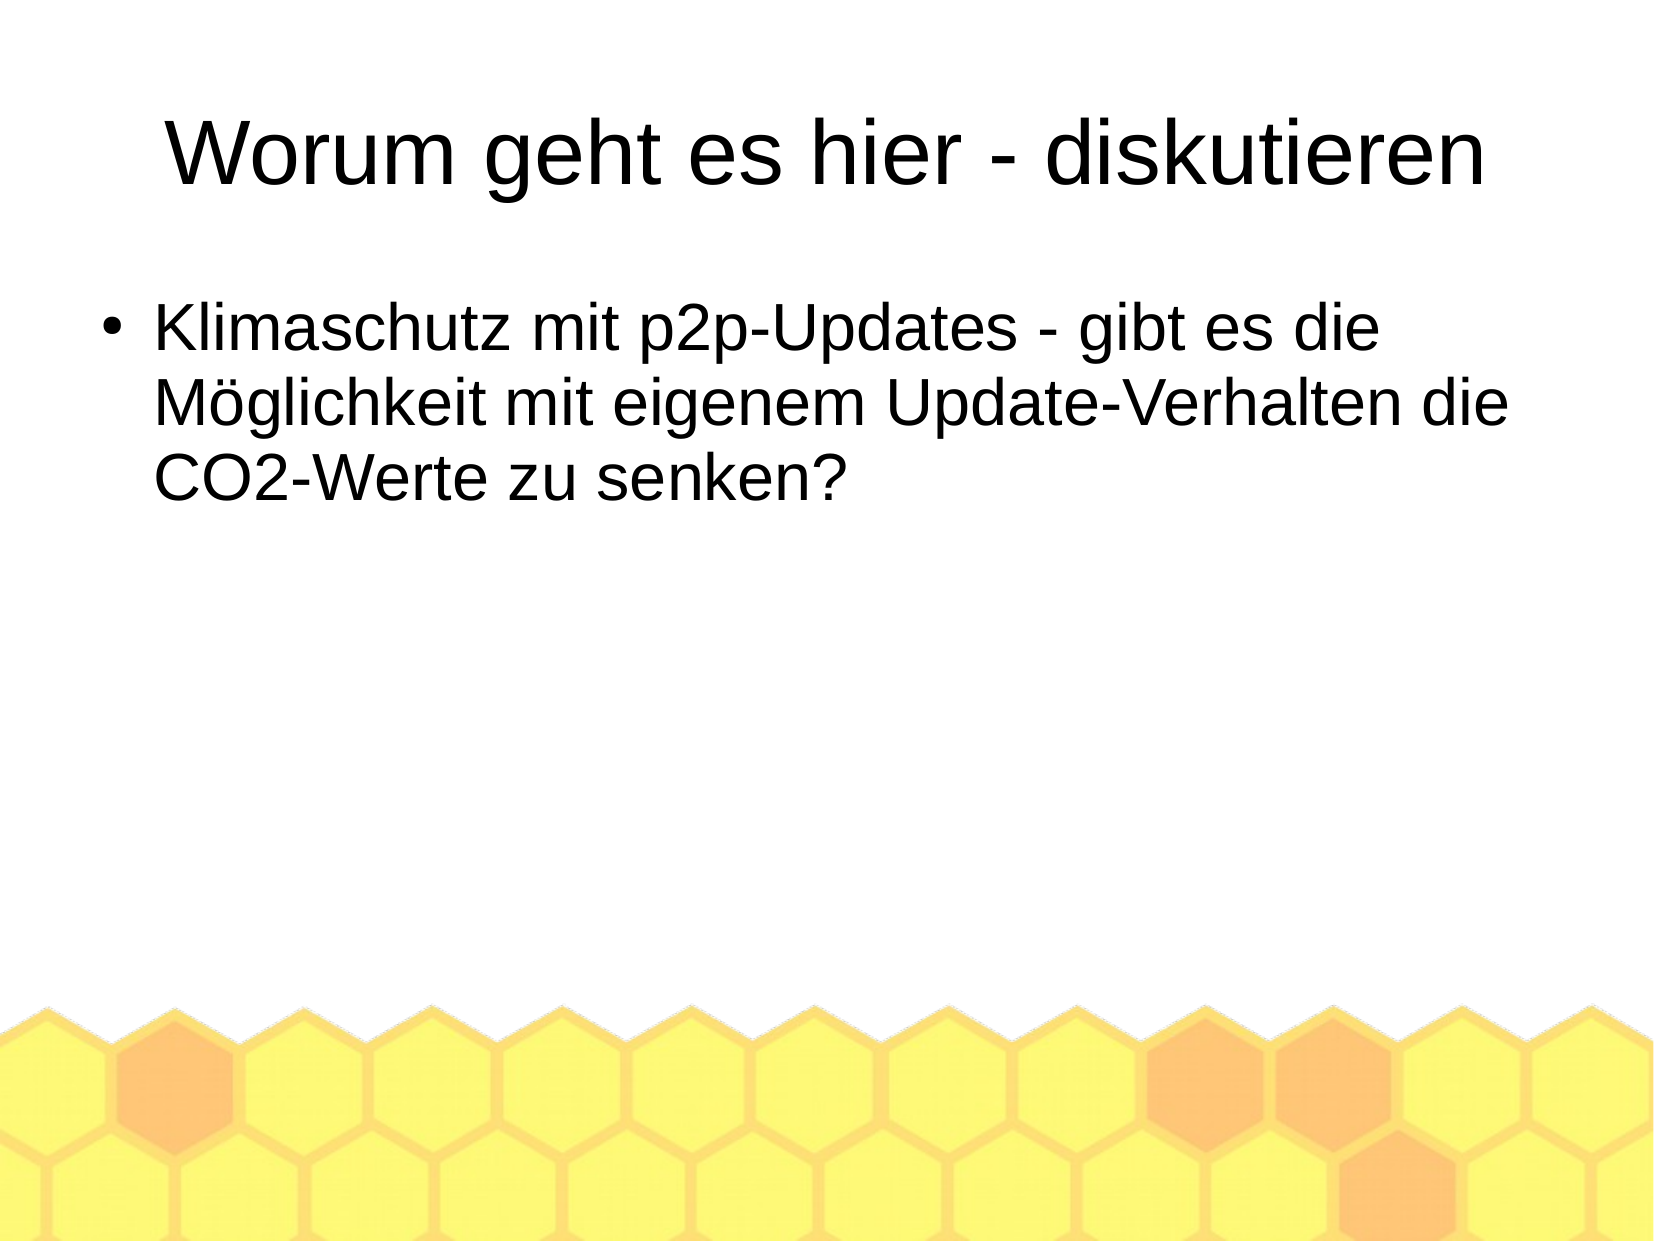

# Worum geht es hier - diskutieren
Klimaschutz mit p2p-Updates - gibt es die Möglichkeit mit eigenem Update-Verhalten die CO2-Werte zu senken?